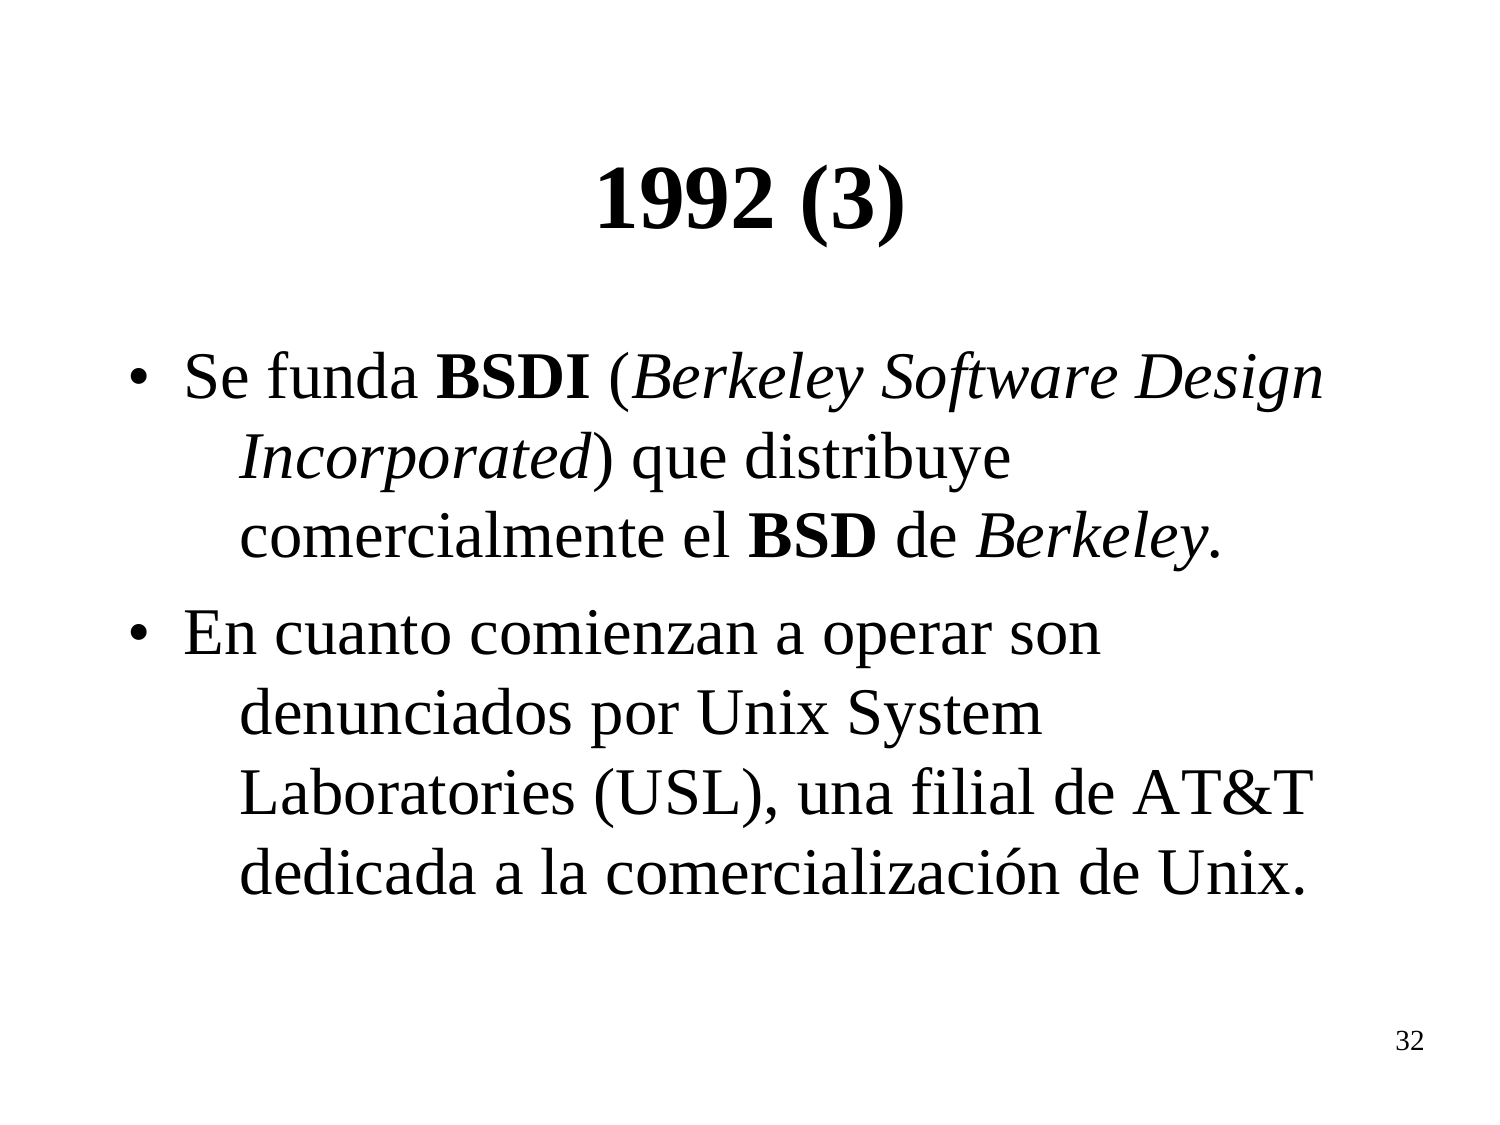

# 1992 (3)
Se funda BSDI (Berkeley Software Design Incorporated) que distribuye comercialmente el BSD de Berkeley.
En cuanto comienzan a operar son denunciados por Unix System Laboratories (USL), una filial de AT&T dedicada a la comercialización de Unix.
32